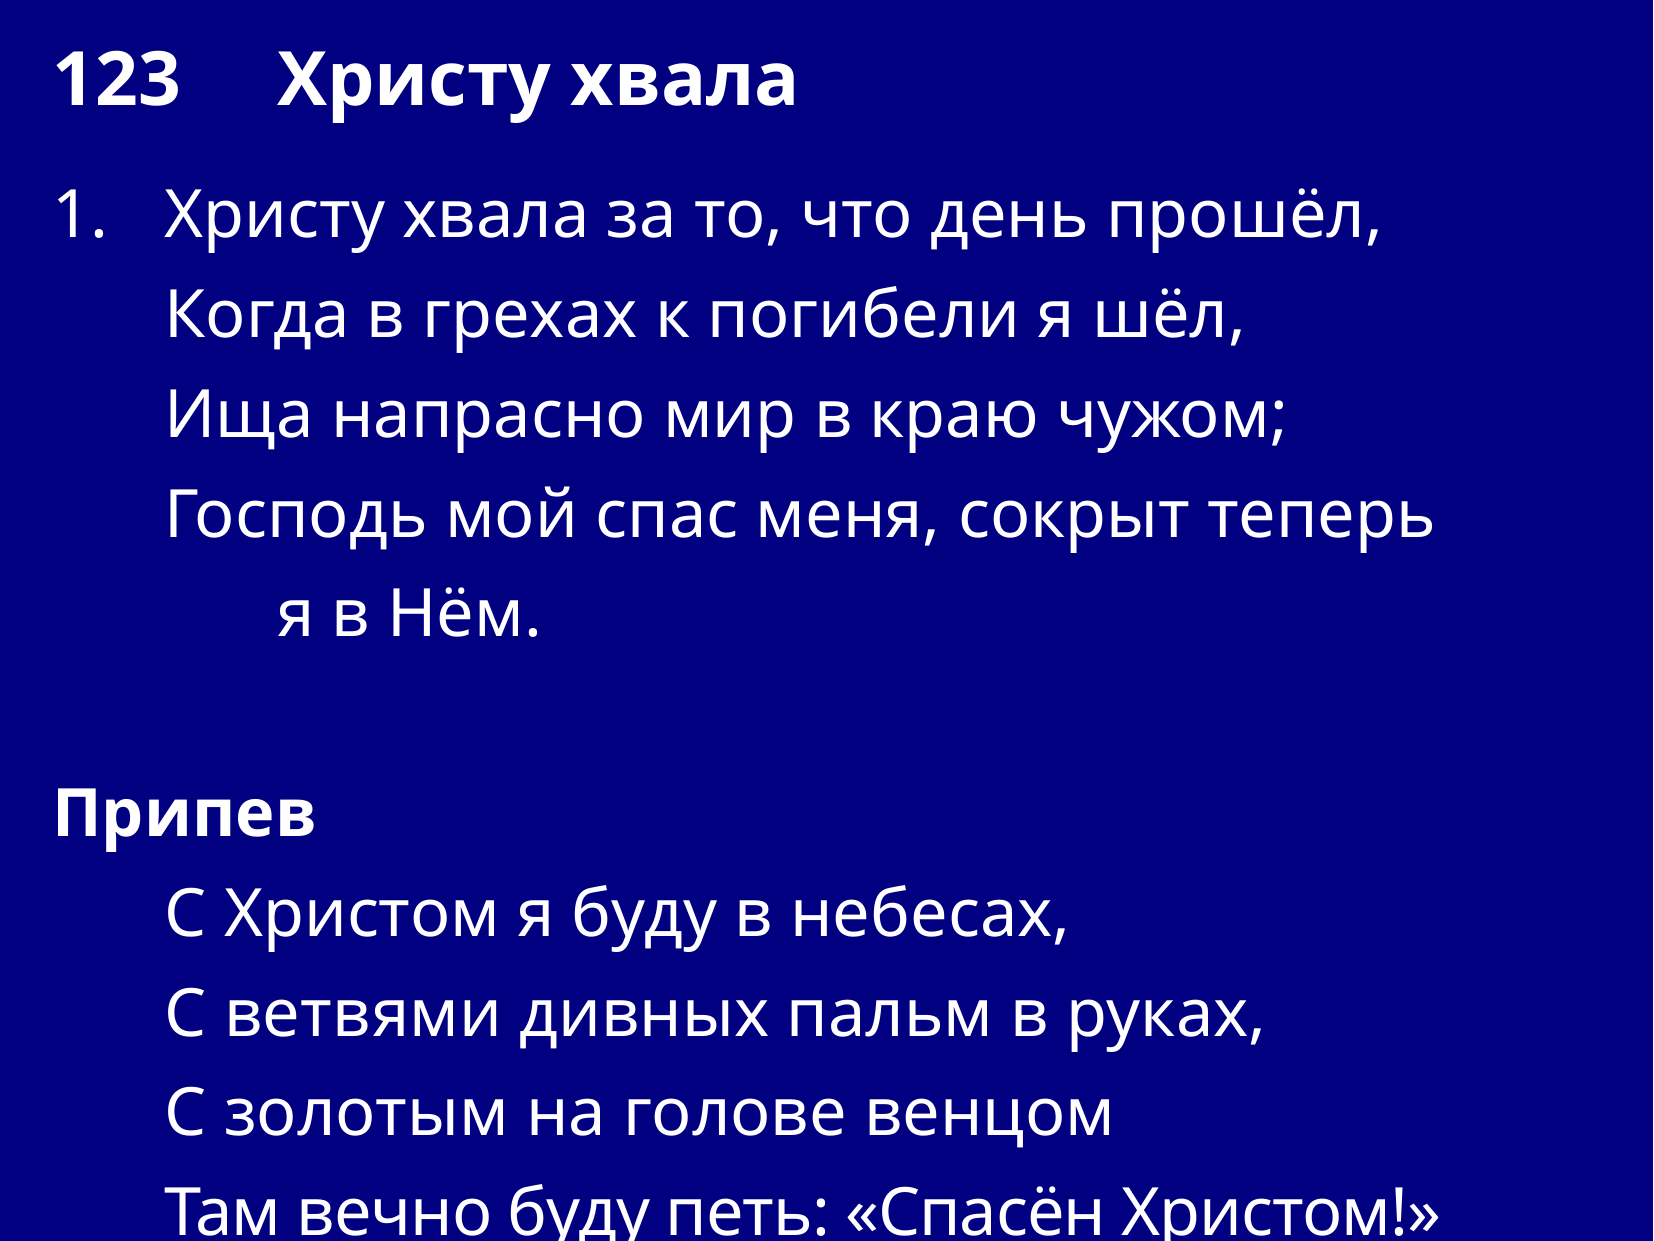

123	Христу хвала
1.	Христу хвала за то, что день прошёл,
	Когда в грехах к погибели я шёл,
	Ища напрасно мир в краю чужом;
	Господь мой спас меня, сокрыт теперь
		я в Нём.
Припев
	С Христом я буду в небесах,
	С ветвями дивных пальм в руках,
	С золотым на голове венцом
	Там вечно буду петь: «Спасён Христом!»